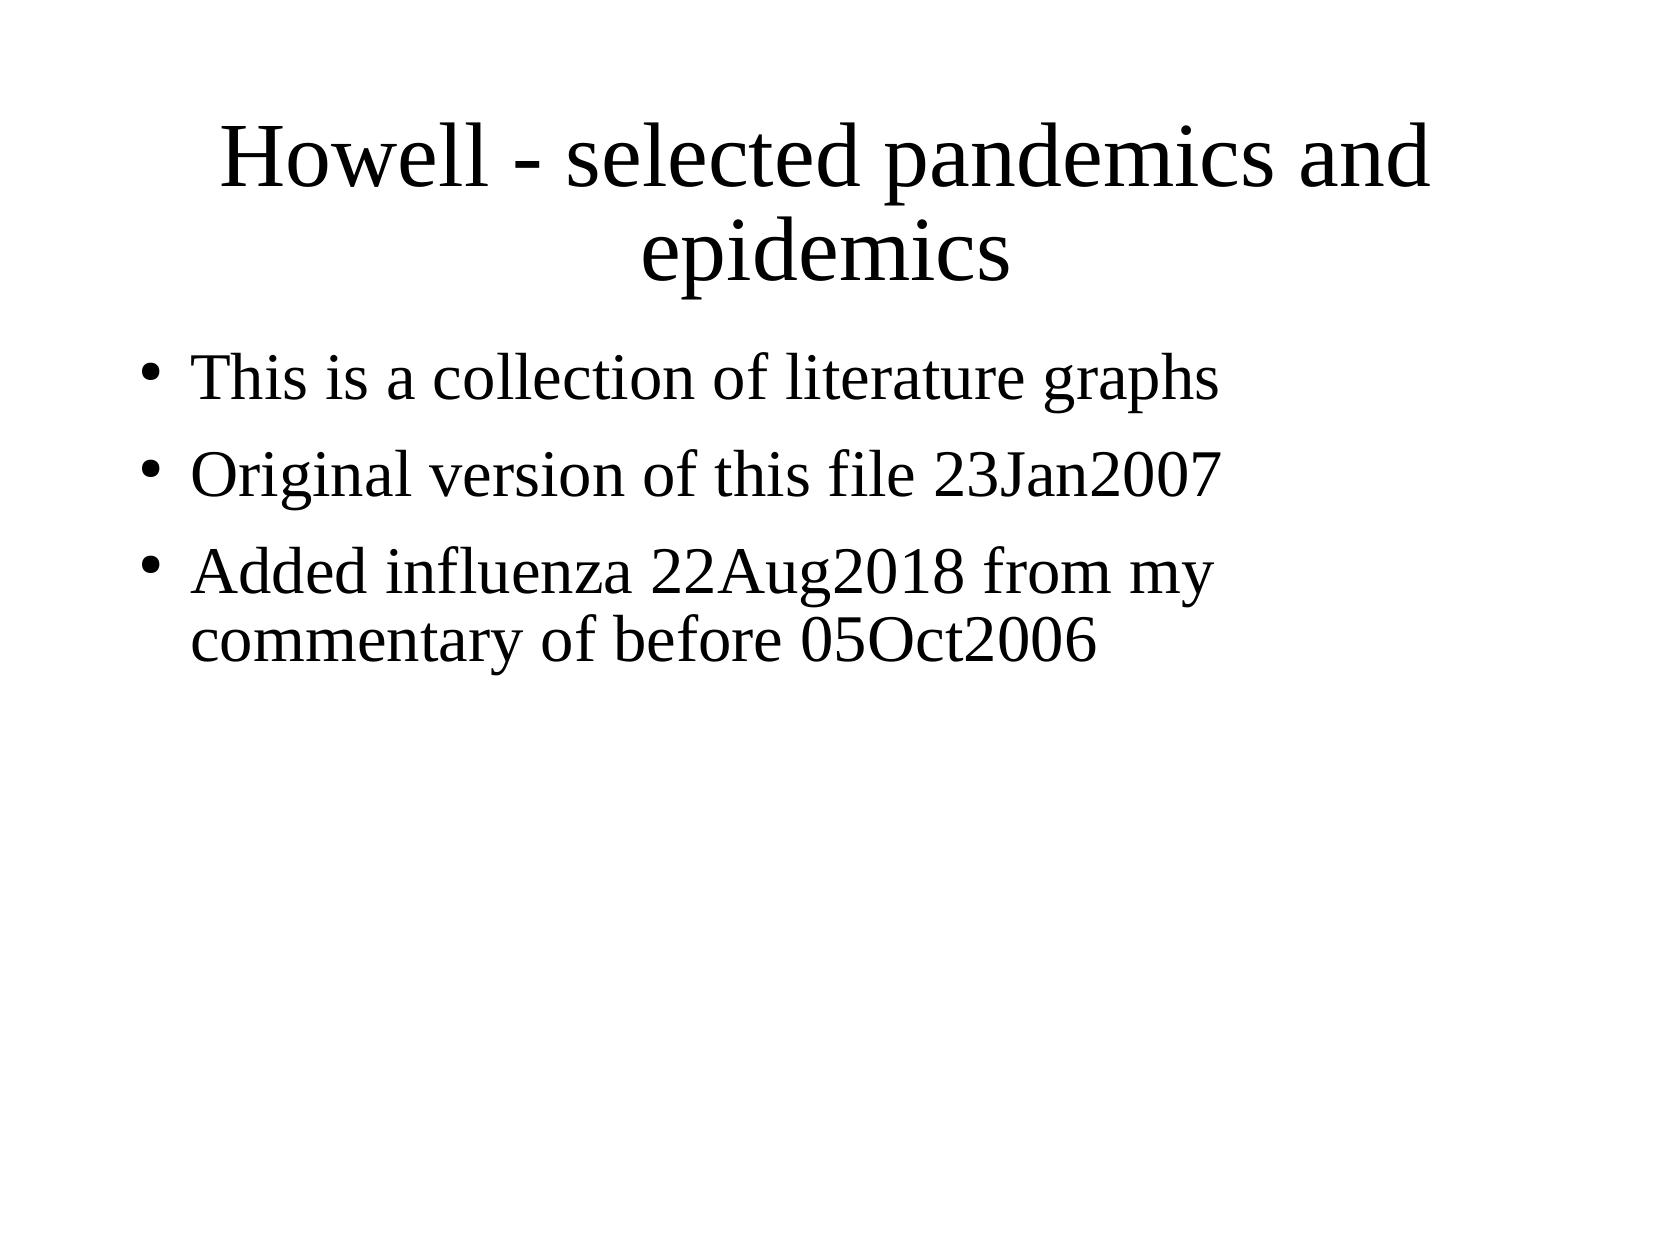

# Howell - selected pandemics and epidemics
This is a collection of literature graphs
Original version of this file 23Jan2007
Added influenza 22Aug2018 from my commentary of before 05Oct2006